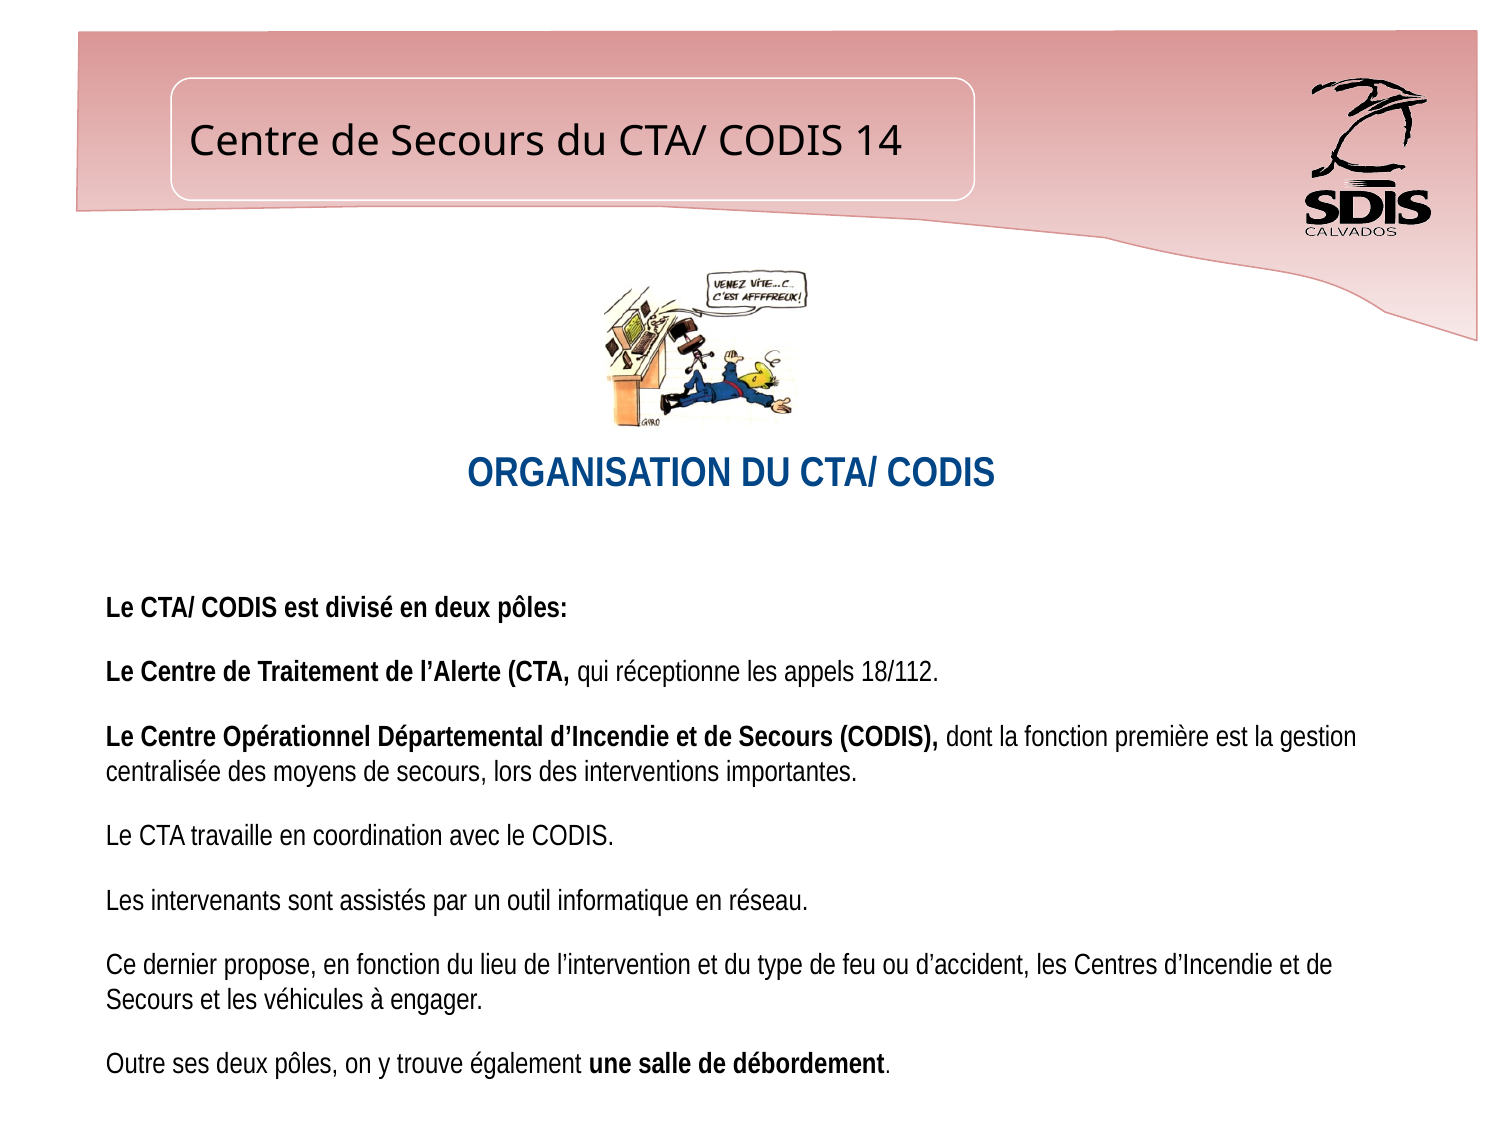

Centre de Secours du CTA/ CODIS 14
# ORGANISATION DU CTA/ CODIS
Le CTA/ CODIS est divisé en deux pôles:
Le Centre de Traitement de l’Alerte (CTA, qui réceptionne les appels 18/112.
Le Centre Opérationnel Départemental d’Incendie et de Secours (CODIS), dont la fonction première est la gestion centralisée des moyens de secours, lors des interventions importantes.
Le CTA travaille en coordination avec le CODIS.
Les intervenants sont assistés par un outil informatique en réseau.
Ce dernier propose, en fonction du lieu de l’intervention et du type de feu ou d’accident, les Centres d’Incendie et de Secours et les véhicules à engager.
Outre ses deux pôles, on y trouve également une salle de débordement.